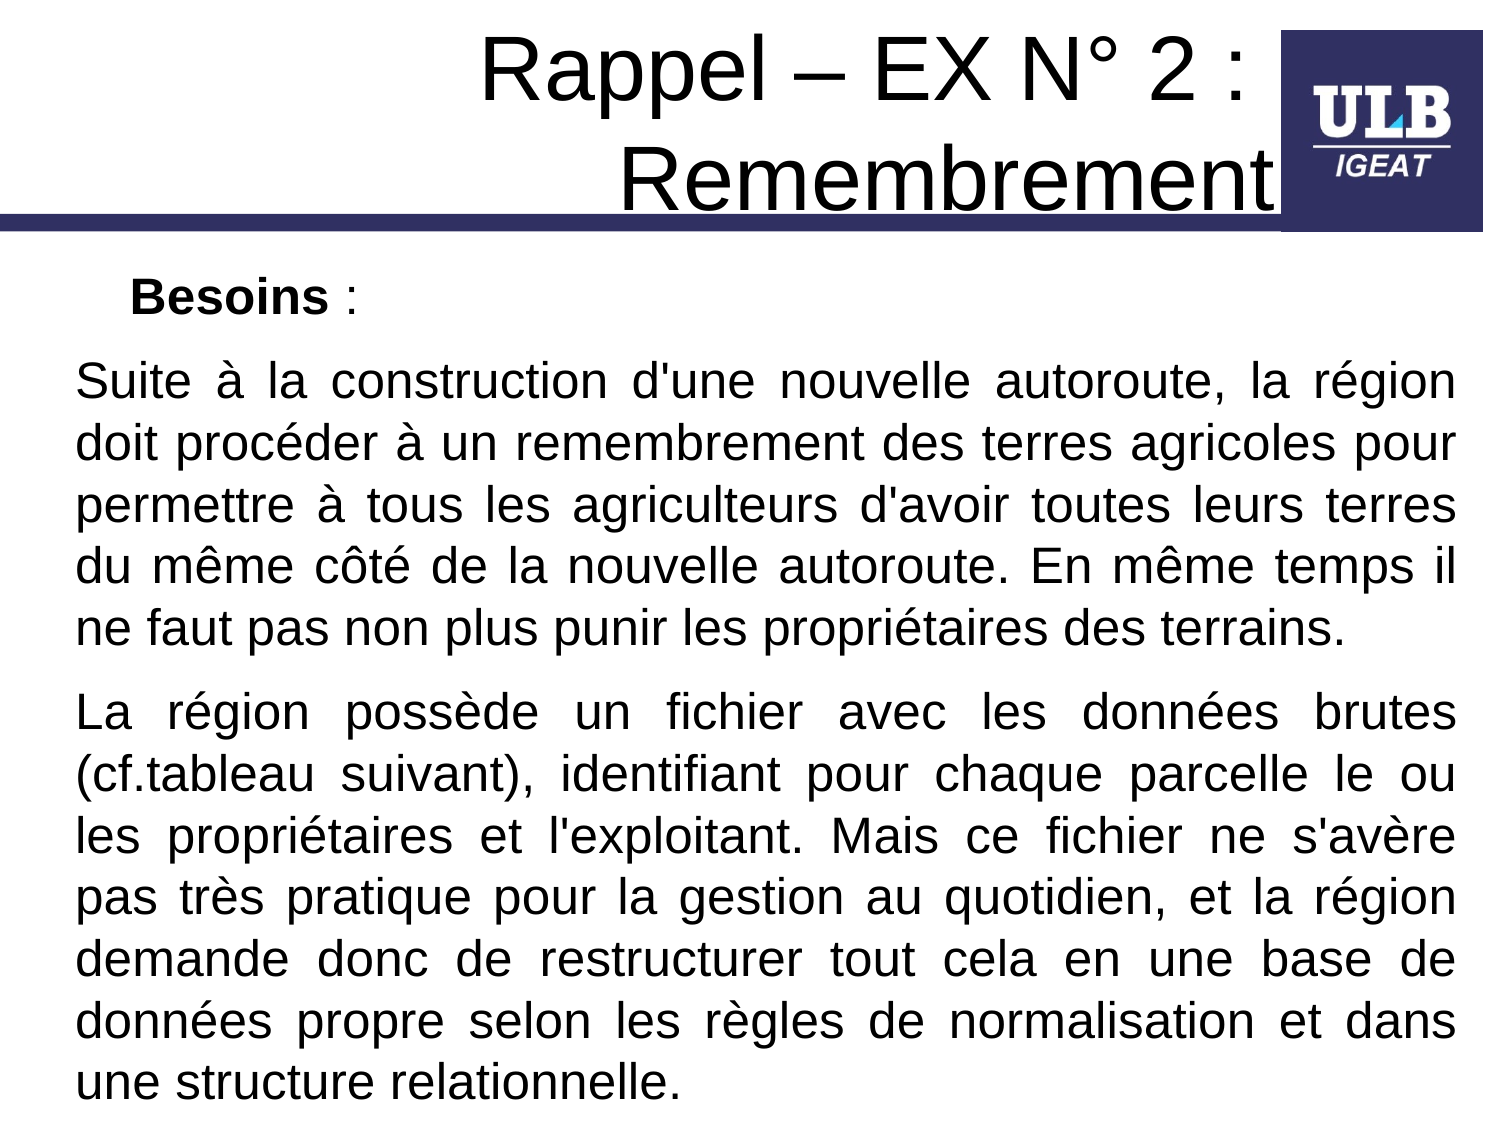

Rappel – EX N° 2 : Remembrement
Besoins :
Suite à la construction d'une nouvelle autoroute, la région doit procéder à un remembrement des terres agricoles pour permettre à tous les agriculteurs d'avoir toutes leurs terres du même côté de la nouvelle autoroute. En même temps il ne faut pas non plus punir les propriétaires des terrains.
La région possède un fichier avec les données brutes (cf.tableau suivant), identifiant pour chaque parcelle le ou les propriétaires et l'exploitant. Mais ce fichier ne s'avère pas très pratique pour la gestion au quotidien, et la région demande donc de restructurer tout cela en une base de données propre selon les règles de normalisation et dans une structure relationnelle.